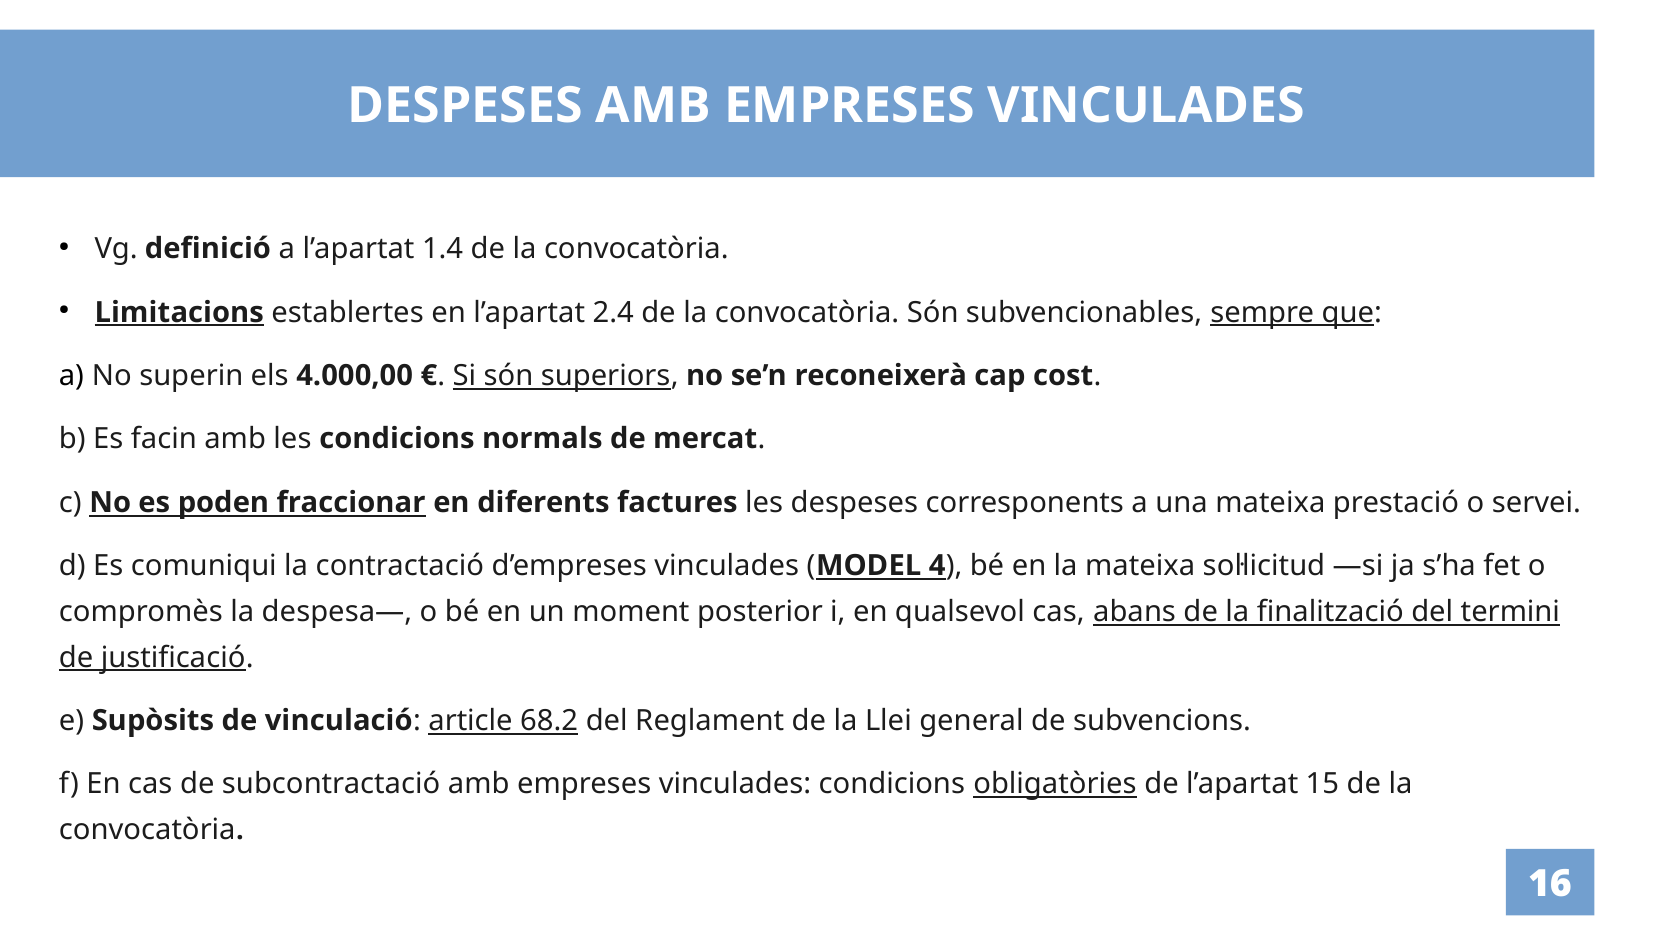

# DESPESES AMB EMPRESES VINCULADES
Vg. definició a l’apartat 1.4 de la convocatòria.
Limitacions establertes en l’apartat 2.4 de la convocatòria. Són subvencionables, sempre que:
 No superin els 4.000,00 €. Si són superiors, no se’n reconeixerà cap cost.
b) Es facin amb les condicions normals de mercat.
c) No es poden fraccionar en diferents factures les despeses corresponents a una mateixa prestació o servei.
d) Es comuniqui la contractació d’empreses vinculades (MODEL 4), bé en la mateixa sol·licitud ―si ja s’ha fet o compromès la despesa―, o bé en un moment posterior i, en qualsevol cas, abans de la finalització del termini de justificació.
e) Supòsits de vinculació: article 68.2 del Reglament de la Llei general de subvencions.
f) En cas de subcontractació amb empreses vinculades: condicions obligatòries de l’apartat 15 de la convocatòria.
16